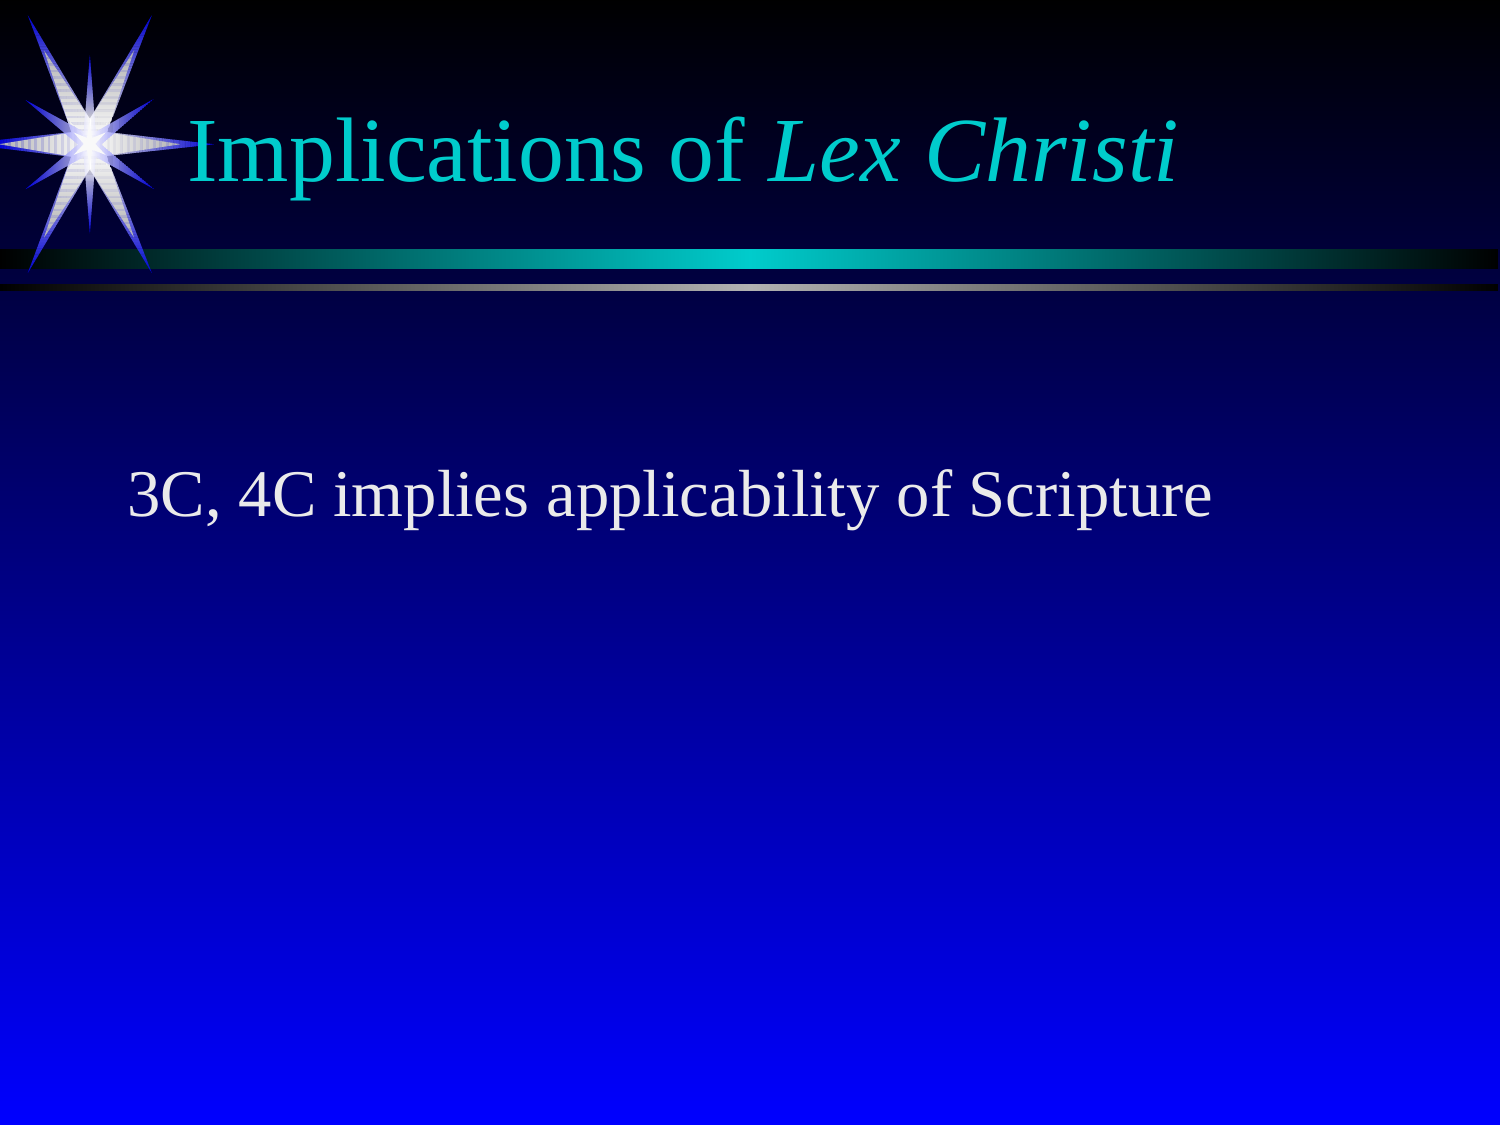

# Implications of Lex Christi
3C, 4C implies applicability of Scripture